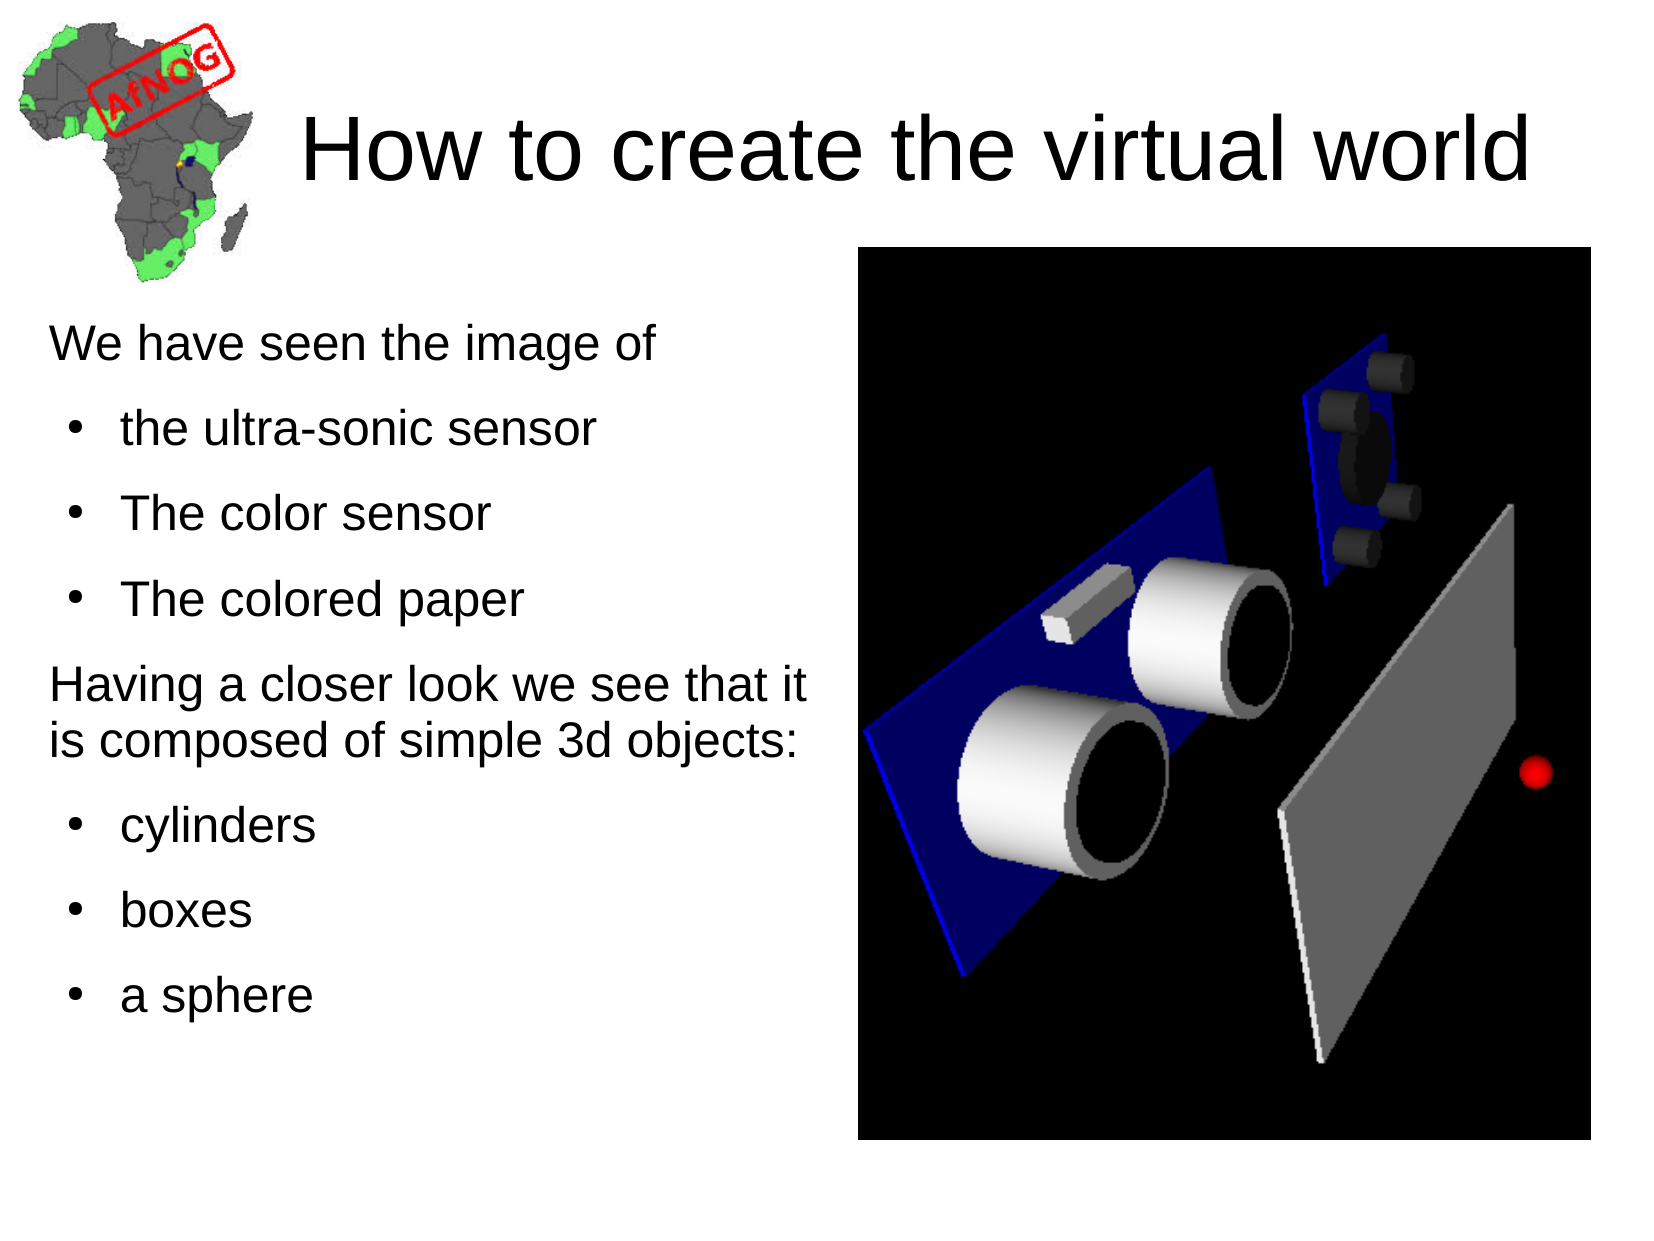

# How to create the virtual world
We have seen the image of
the ultra-sonic sensor
The color sensor
The colored paper
Having a closer look we see that it is composed of simple 3d objects:
cylinders
boxes
a sphere